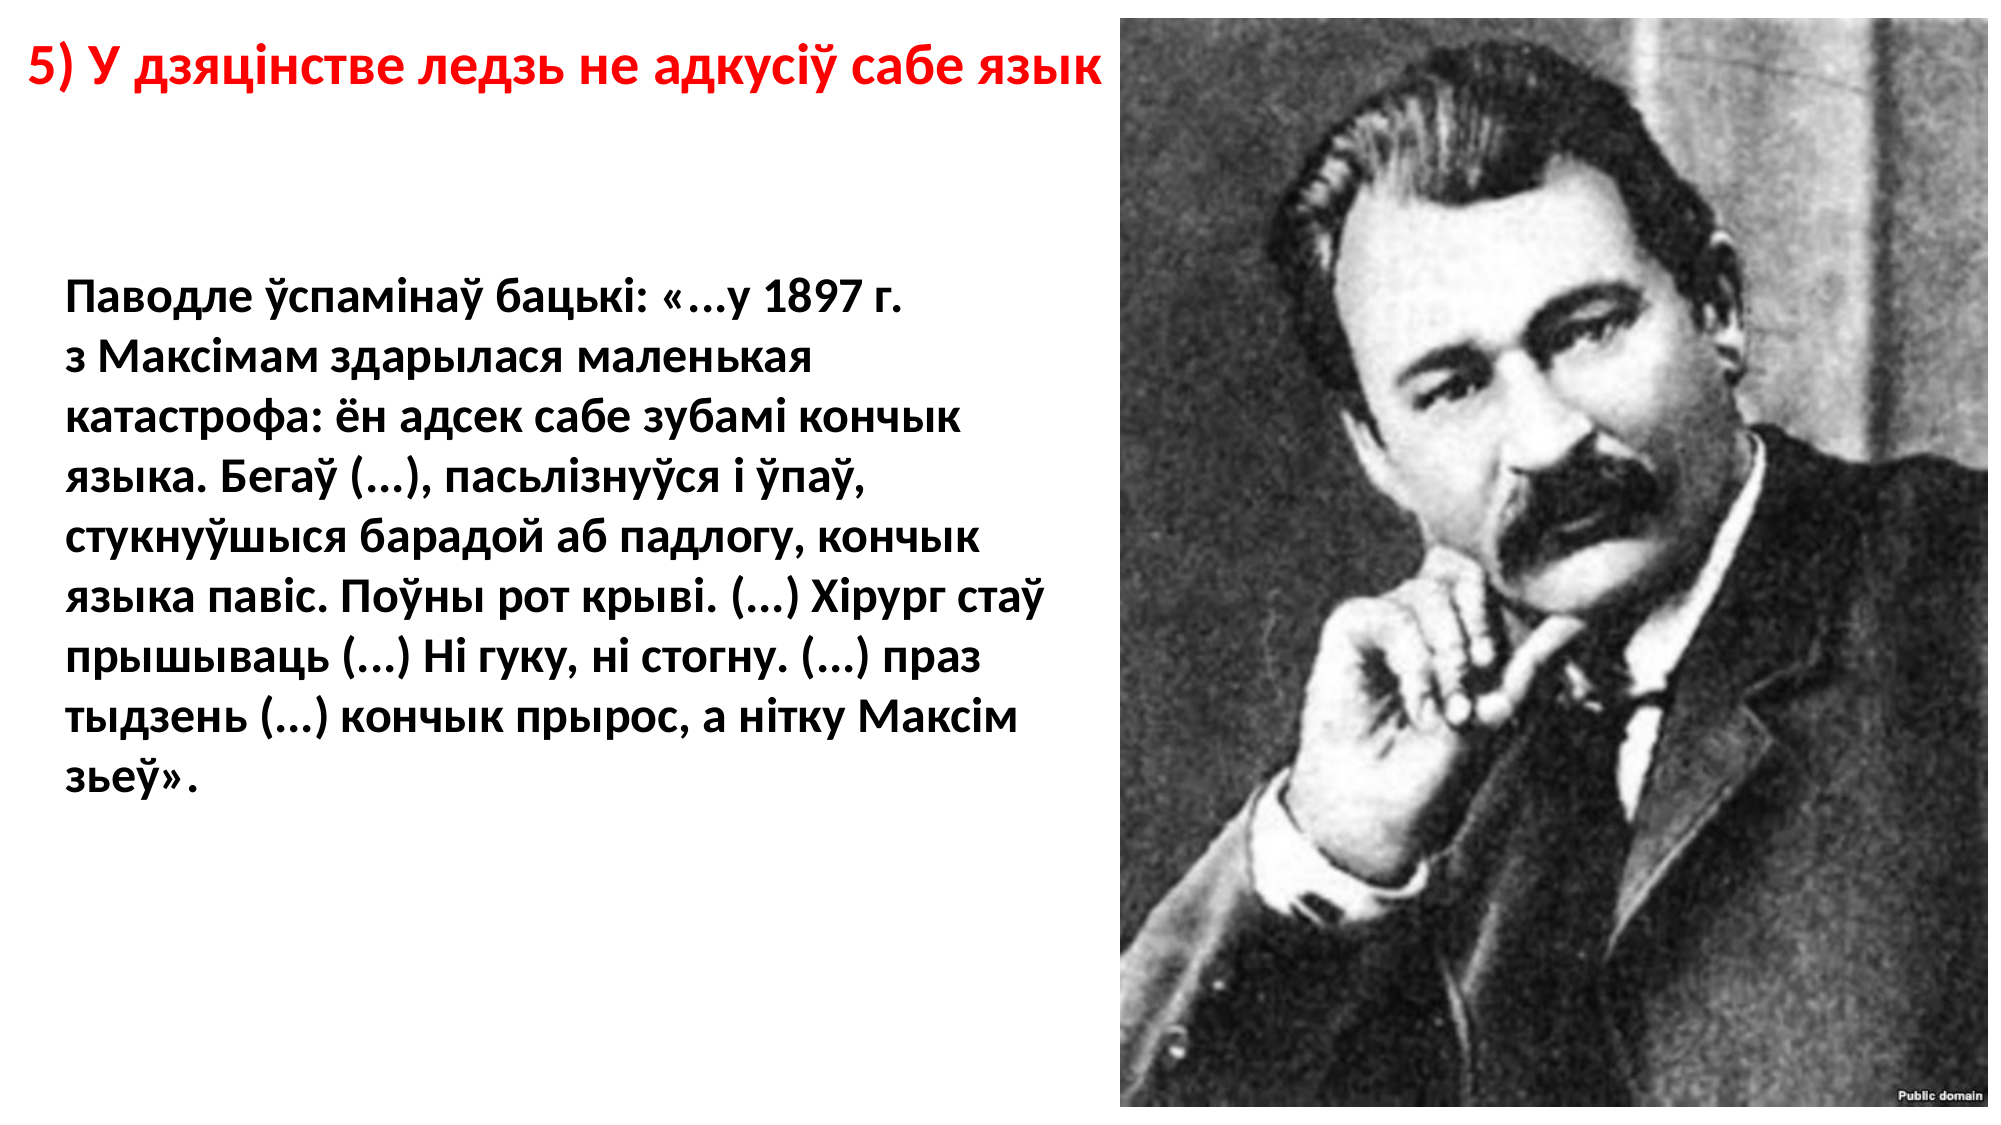

5) У дзяцінстве ледзь не адкусіў сабе язык
Паводле ўспамінаў бацькі: «...у 1897 г.
з Максімам здарылася маленькая катастрофа: ён адсек сабе зубамі кончык языка. Бегаў (...), пасьлізнуўся і ўпаў, стукнуўшыся барадой аб падлогу, кончык языка павіс. Поўны рот крыві. (...) Хірург стаў прышываць (...) Ні гуку, ні стогну. (...) праз тыдзень (...) кончык прырос, а нітку Максім зьеў».